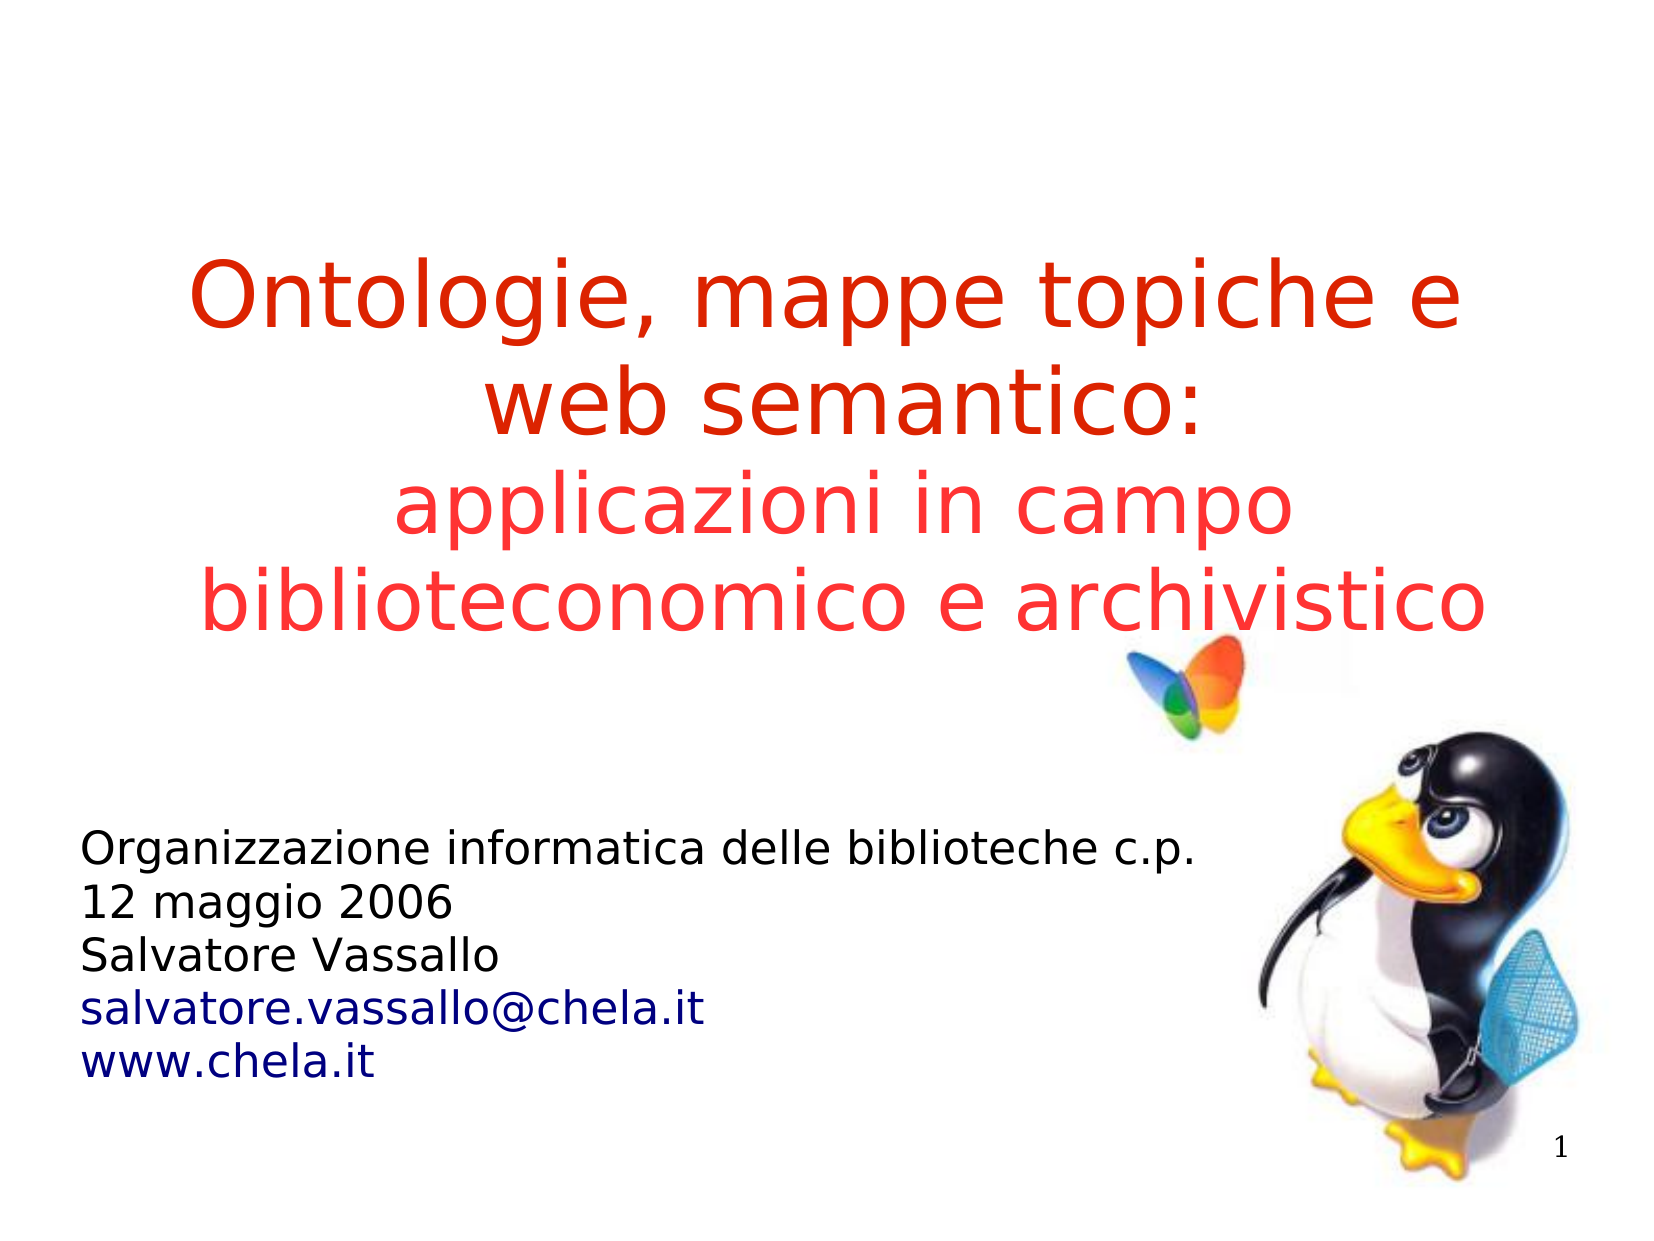

# Ontologie, mappe topiche e web semantico: applicazioni in campo biblioteconomico e archivistico
Organizzazione informatica delle biblioteche c.p.
12 maggio 2006
Salvatore Vassallo
salvatore.vassallo@chela.it
www.chela.it
1